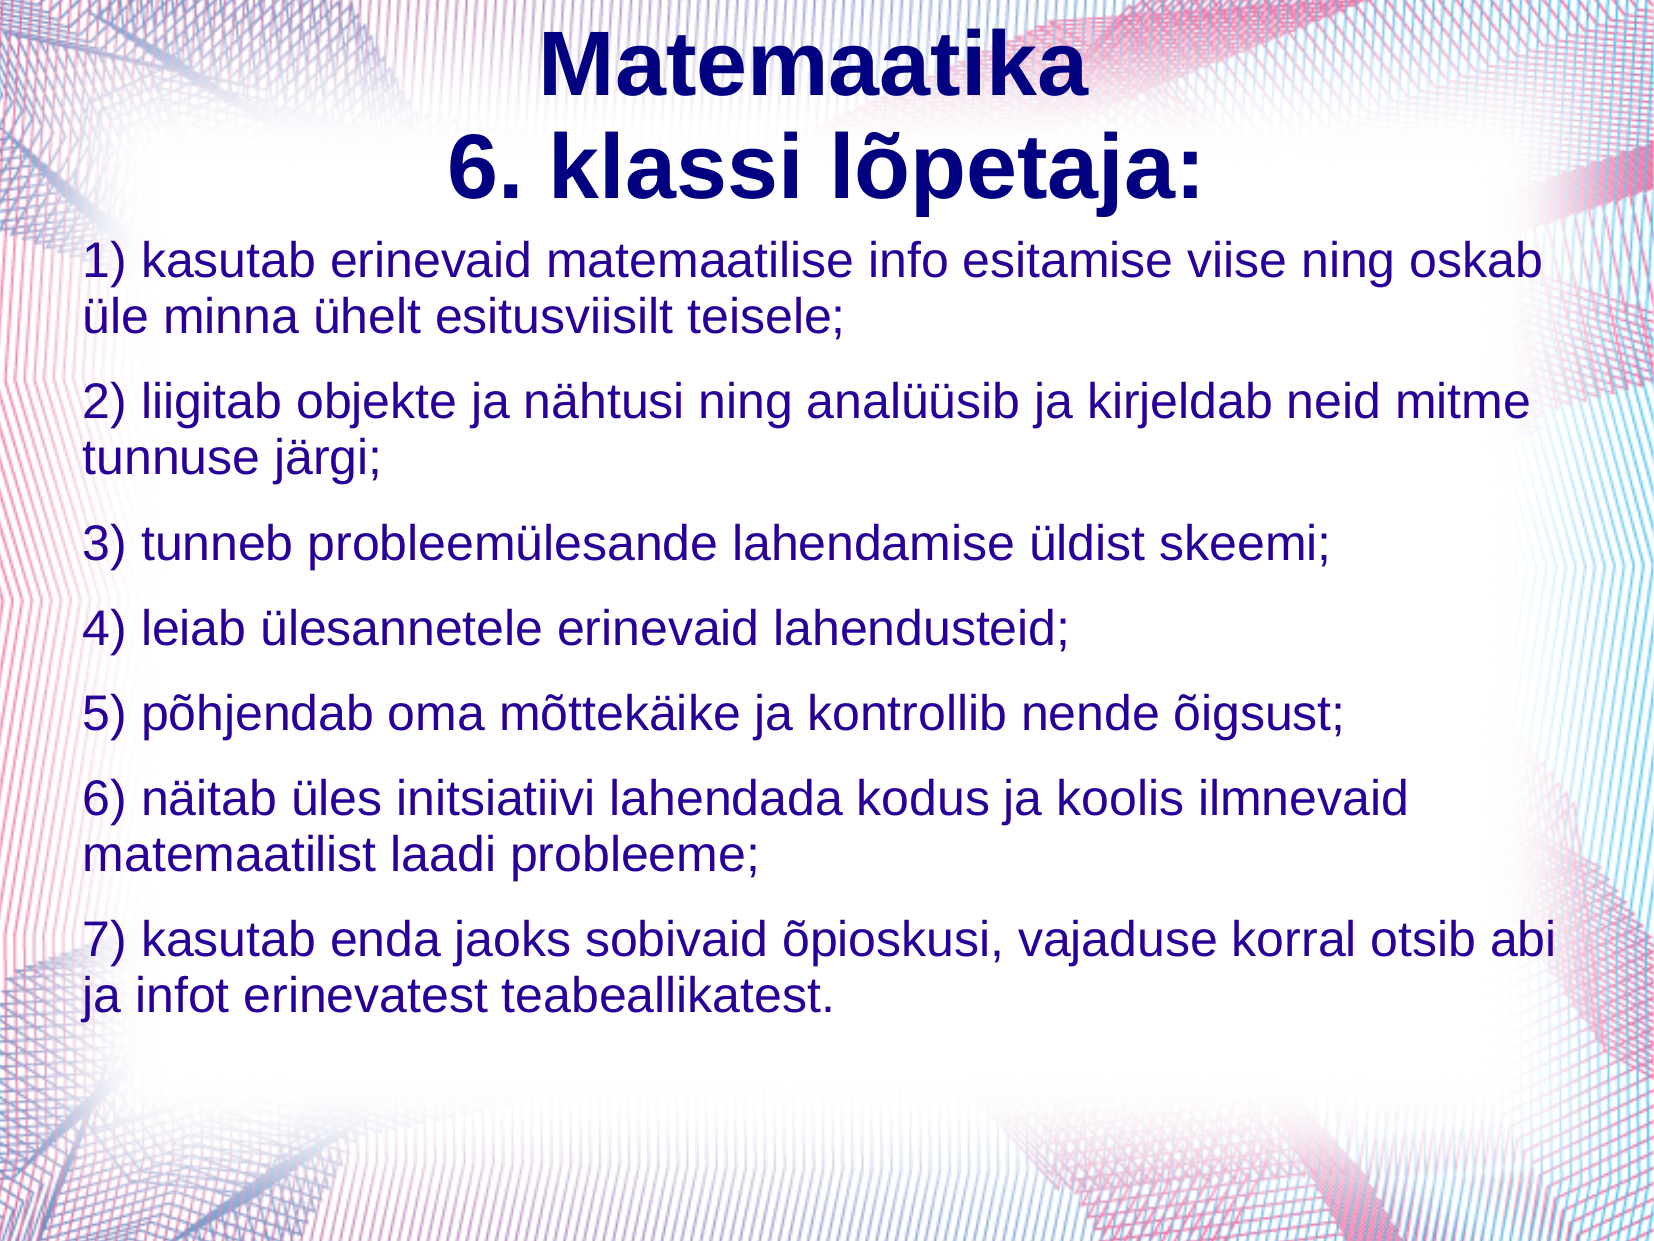

# Matemaatika 6. klassi lõpetaja:
1) kasutab erinevaid matemaatilise info esitamise viise ning oskab üle minna ühelt esitusviisilt teisele;
2) liigitab objekte ja nähtusi ning analüüsib ja kirjeldab neid mitme tunnuse järgi;
3) tunneb probleemülesande lahendamise üldist skeemi;
4) leiab ülesannetele erinevaid lahendusteid;
5) põhjendab oma mõttekäike ja kontrollib nende õigsust;
6) näitab üles initsiatiivi lahendada kodus ja koolis ilmnevaid matemaatilist laadi probleeme;
7) kasutab enda jaoks sobivaid õpioskusi, vajaduse korral otsib abi ja infot erinevatest teabeallikatest.